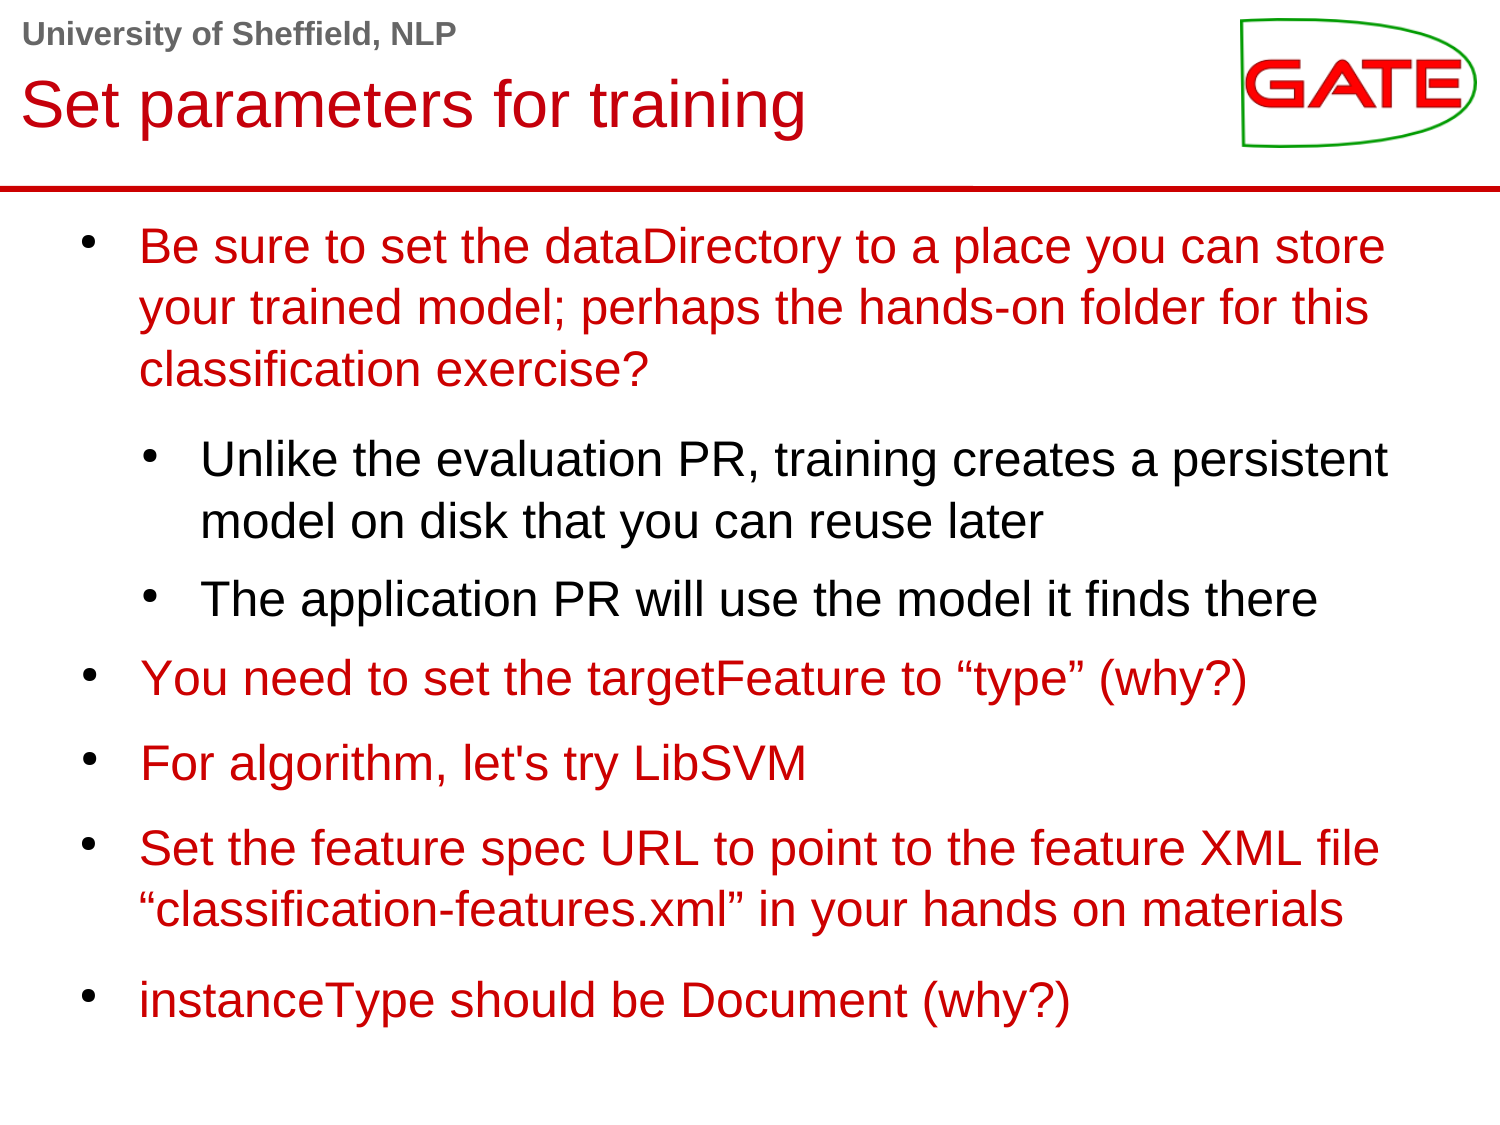

# Set parameters for training
Be sure to set the dataDirectory to a place you can store your trained model; perhaps the hands-on folder for this classification exercise?
Unlike the evaluation PR, training creates a persistent model on disk that you can reuse later
The application PR will use the model it finds there
You need to set the targetFeature to “type” (why?)
For algorithm, let's try LibSVM
Set the feature spec URL to point to the feature XML file “classification-features.xml” in your hands on materials
instanceType should be Document (why?)